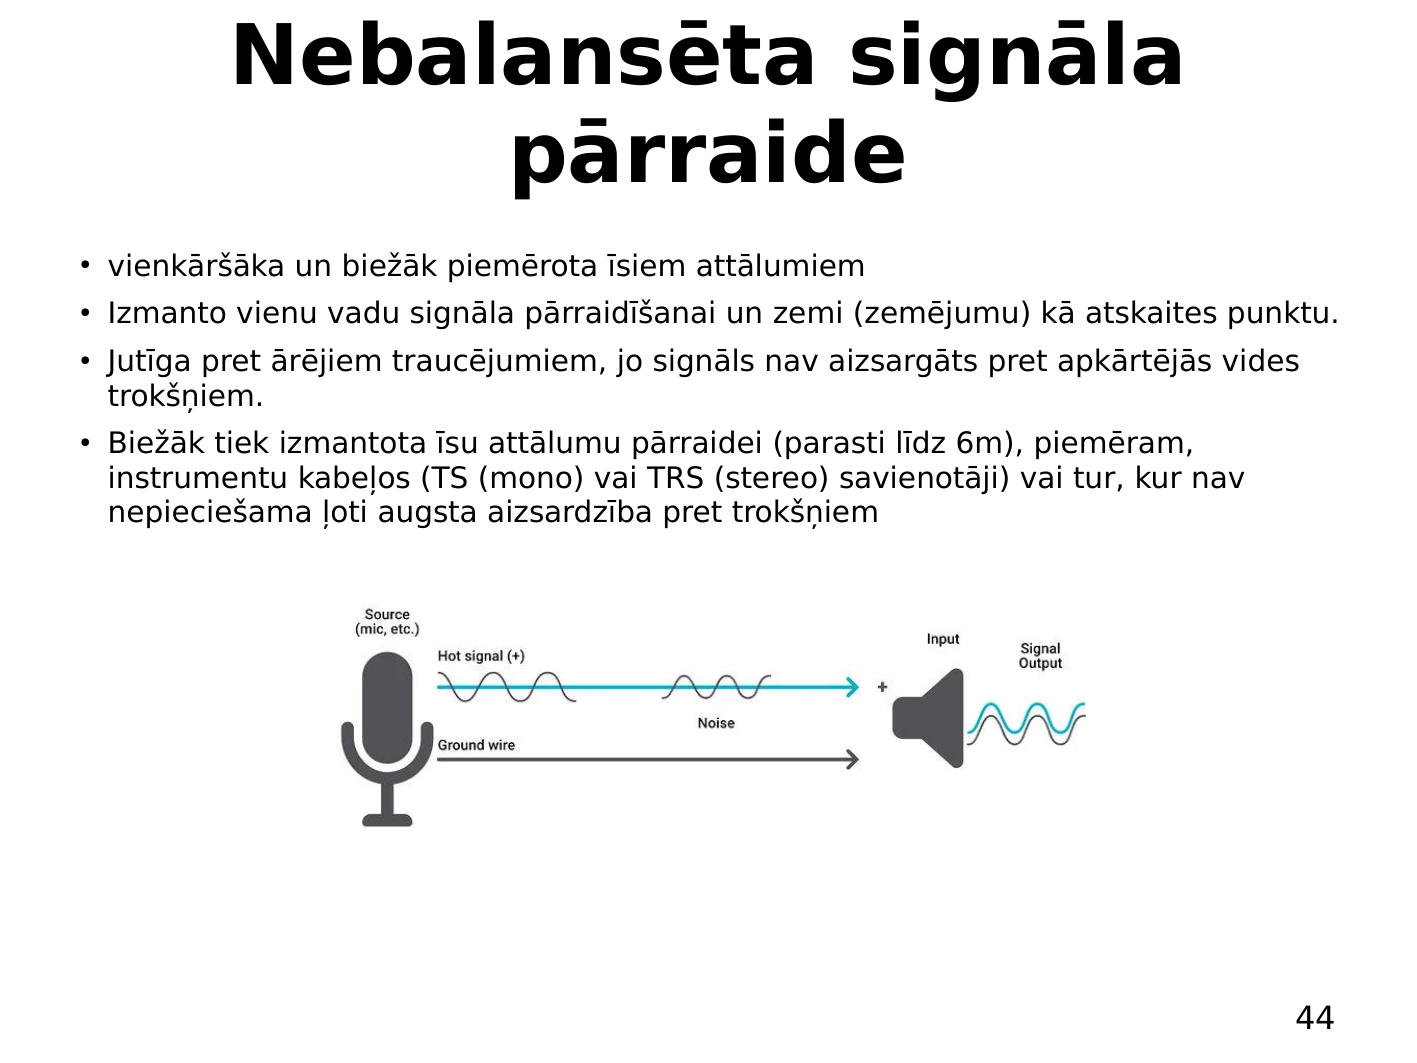

# Nebalansēta signāla pārraide
vienkāršāka un biežāk piemērota īsiem attālumiem
Izmanto vienu vadu signāla pārraidīšanai un zemi (zemējumu) kā atskaites punktu.
Jutīga pret ārējiem traucējumiem, jo signāls nav aizsargāts pret apkārtējās vides trokšņiem.
Biežāk tiek izmantota īsu attālumu pārraidei (parasti līdz 6m), piemēram, instrumentu kabeļos (TS (mono) vai TRS (stereo) savienotāji) vai tur, kur nav nepieciešama ļoti augsta aizsardzība pret trokšņiem